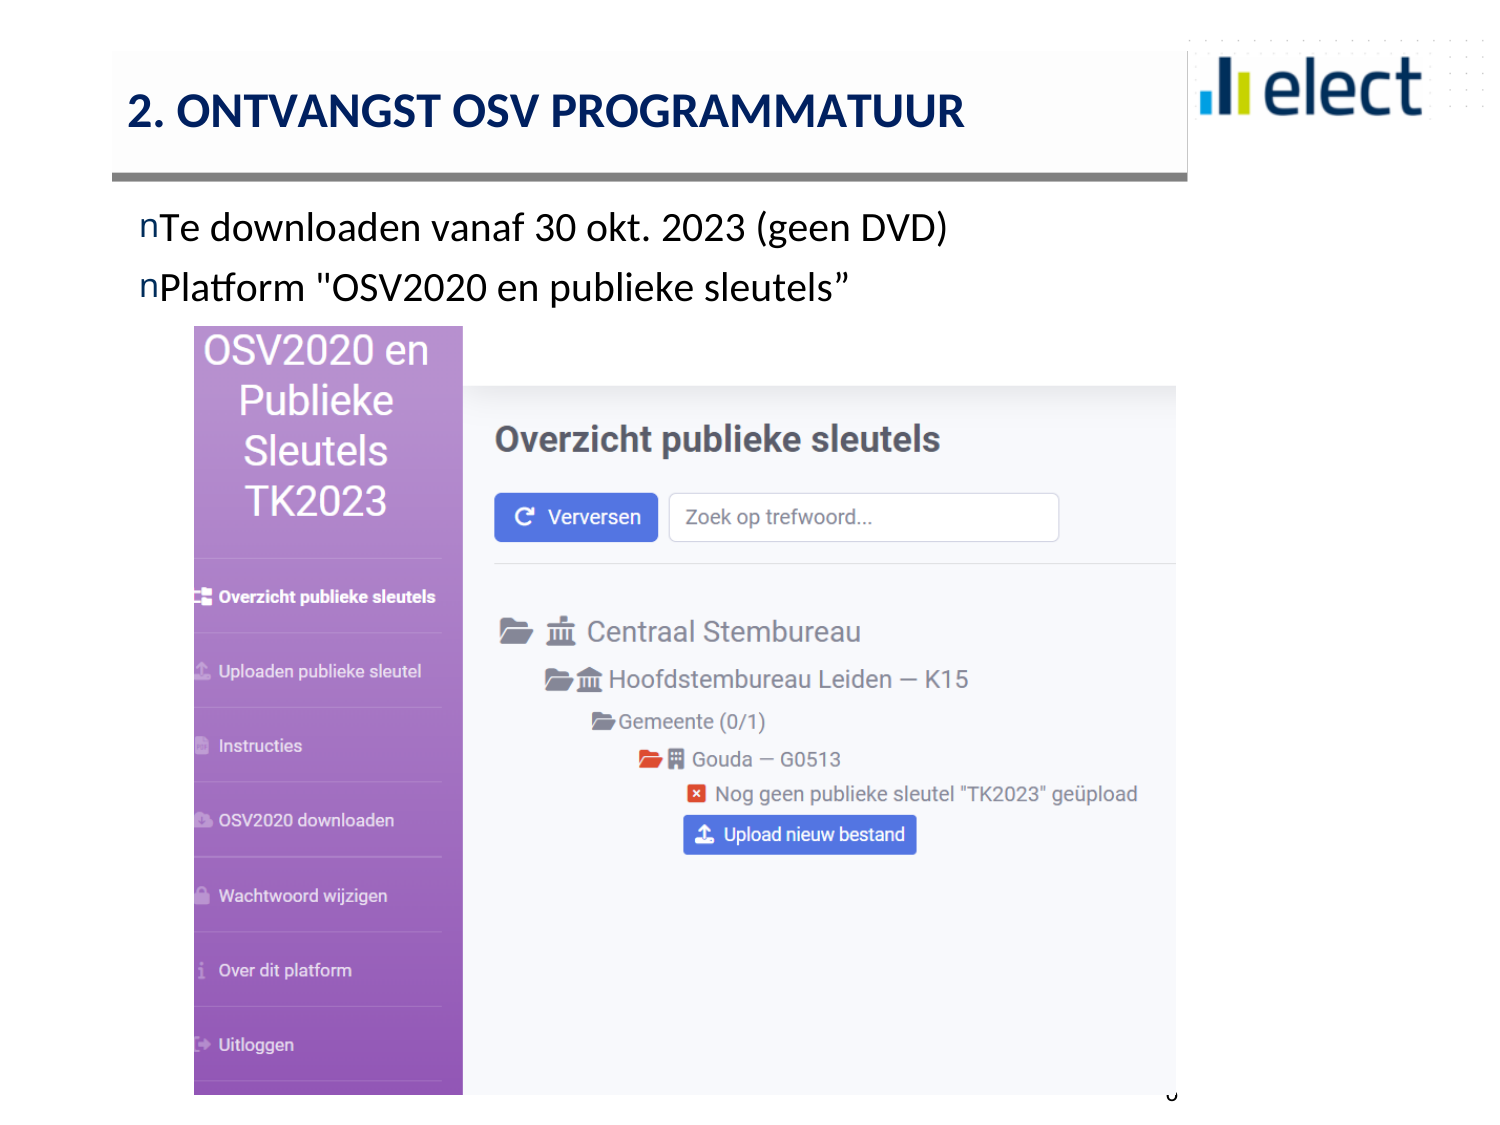

# 2. Ontvangst van de OSV programma’s Planning
2. ONTVANGST OSV PROGRAMMATUUR
Te downloaden vanaf 30 okt. 2023 (geen DVD)
Platform "OSV2020 en publieke sleutels”